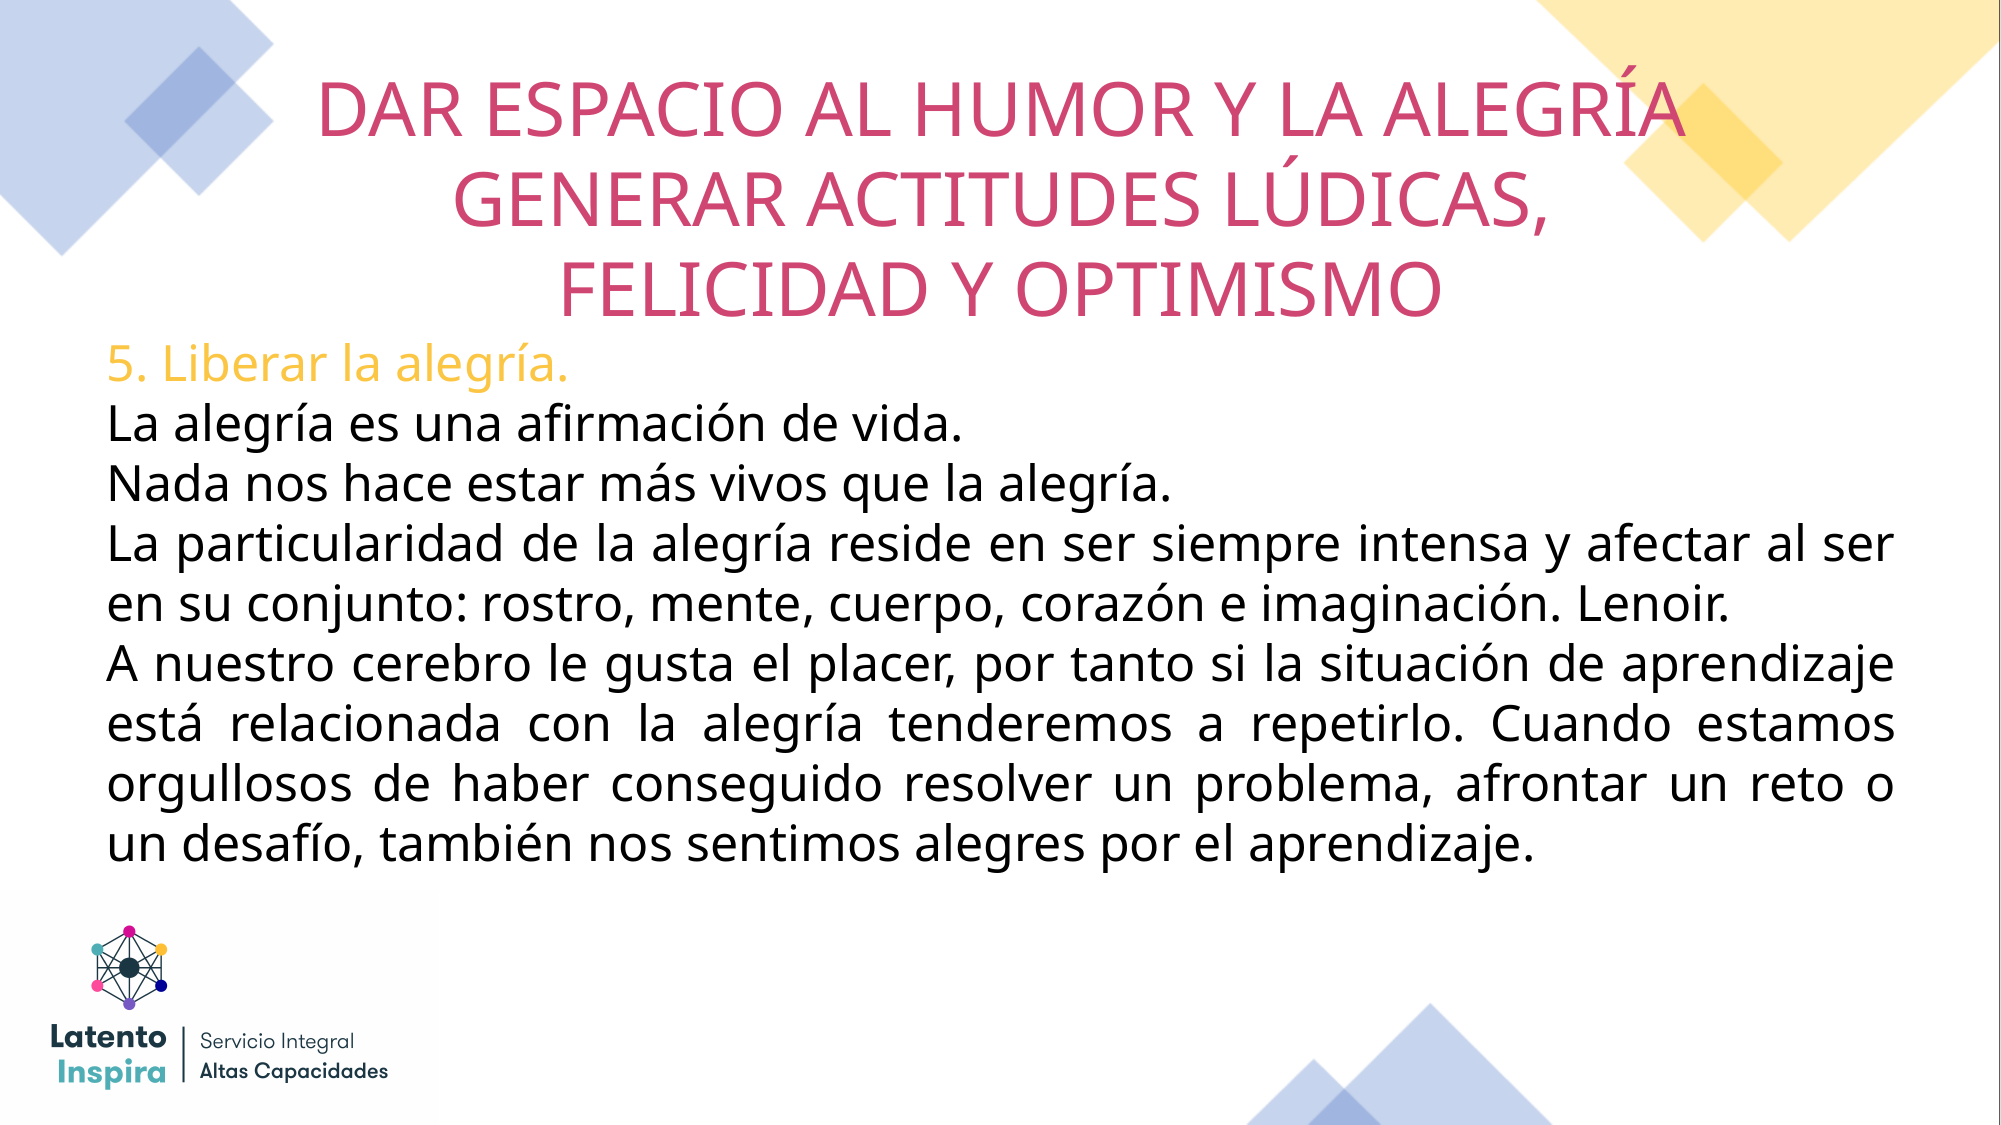

DAR ESPACIO AL HUMOR Y LA ALEGRÍA
GENERAR ACTITUDES LÚDICAS,
FELICIDAD Y OPTIMISMO
5. Liberar la alegría.
La alegría es una afirmación de vida.
Nada nos hace estar más vivos que la alegría.
La particularidad de la alegría reside en ser siempre intensa y afectar al ser en su conjunto: rostro, mente, cuerpo, corazón e imaginación. Lenoir.
A nuestro cerebro le gusta el placer, por tanto si la situación de aprendizaje está relacionada con la alegría tenderemos a repetirlo. Cuando estamos orgullosos de haber conseguido resolver un problema, afrontar un reto o un desafío, también nos sentimos alegres por el aprendizaje.